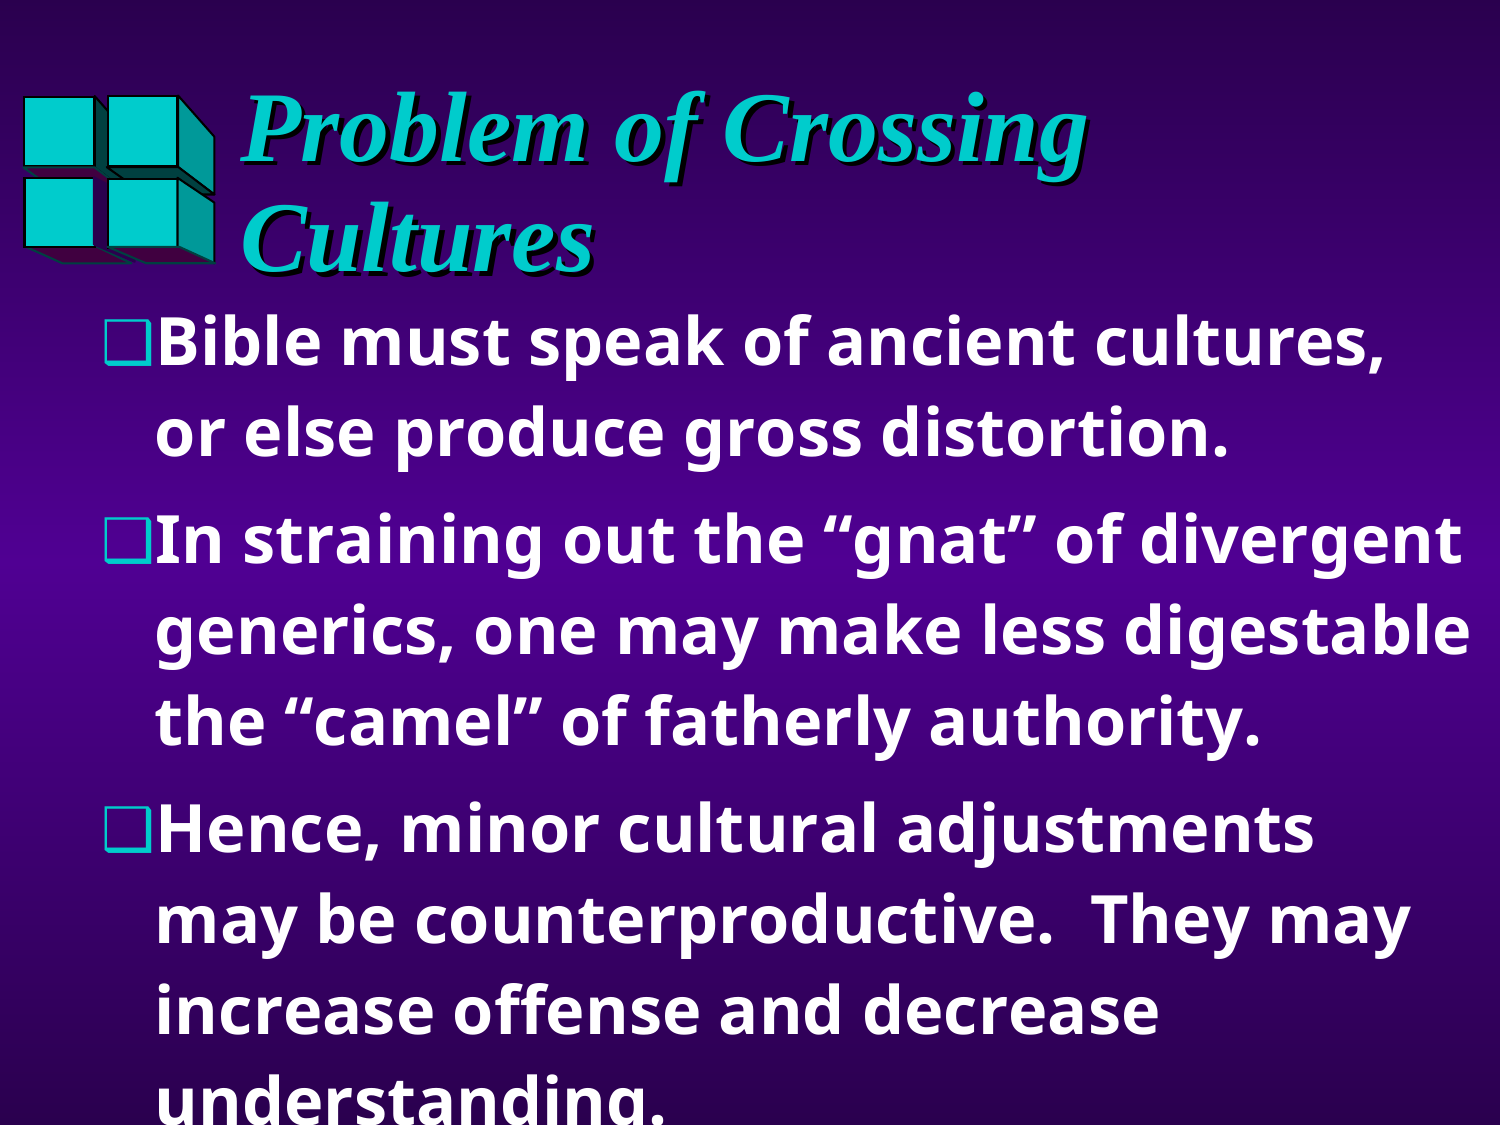

# Problem of Crossing Cultures
Bible must speak of ancient cultures, or else produce gross distortion.
In straining out the “gnat” of divergent generics, one may make less digestable the “camel” of fatherly authority.
Hence, minor cultural adjustments may be counterproductive. They may increase offense and decrease understanding.